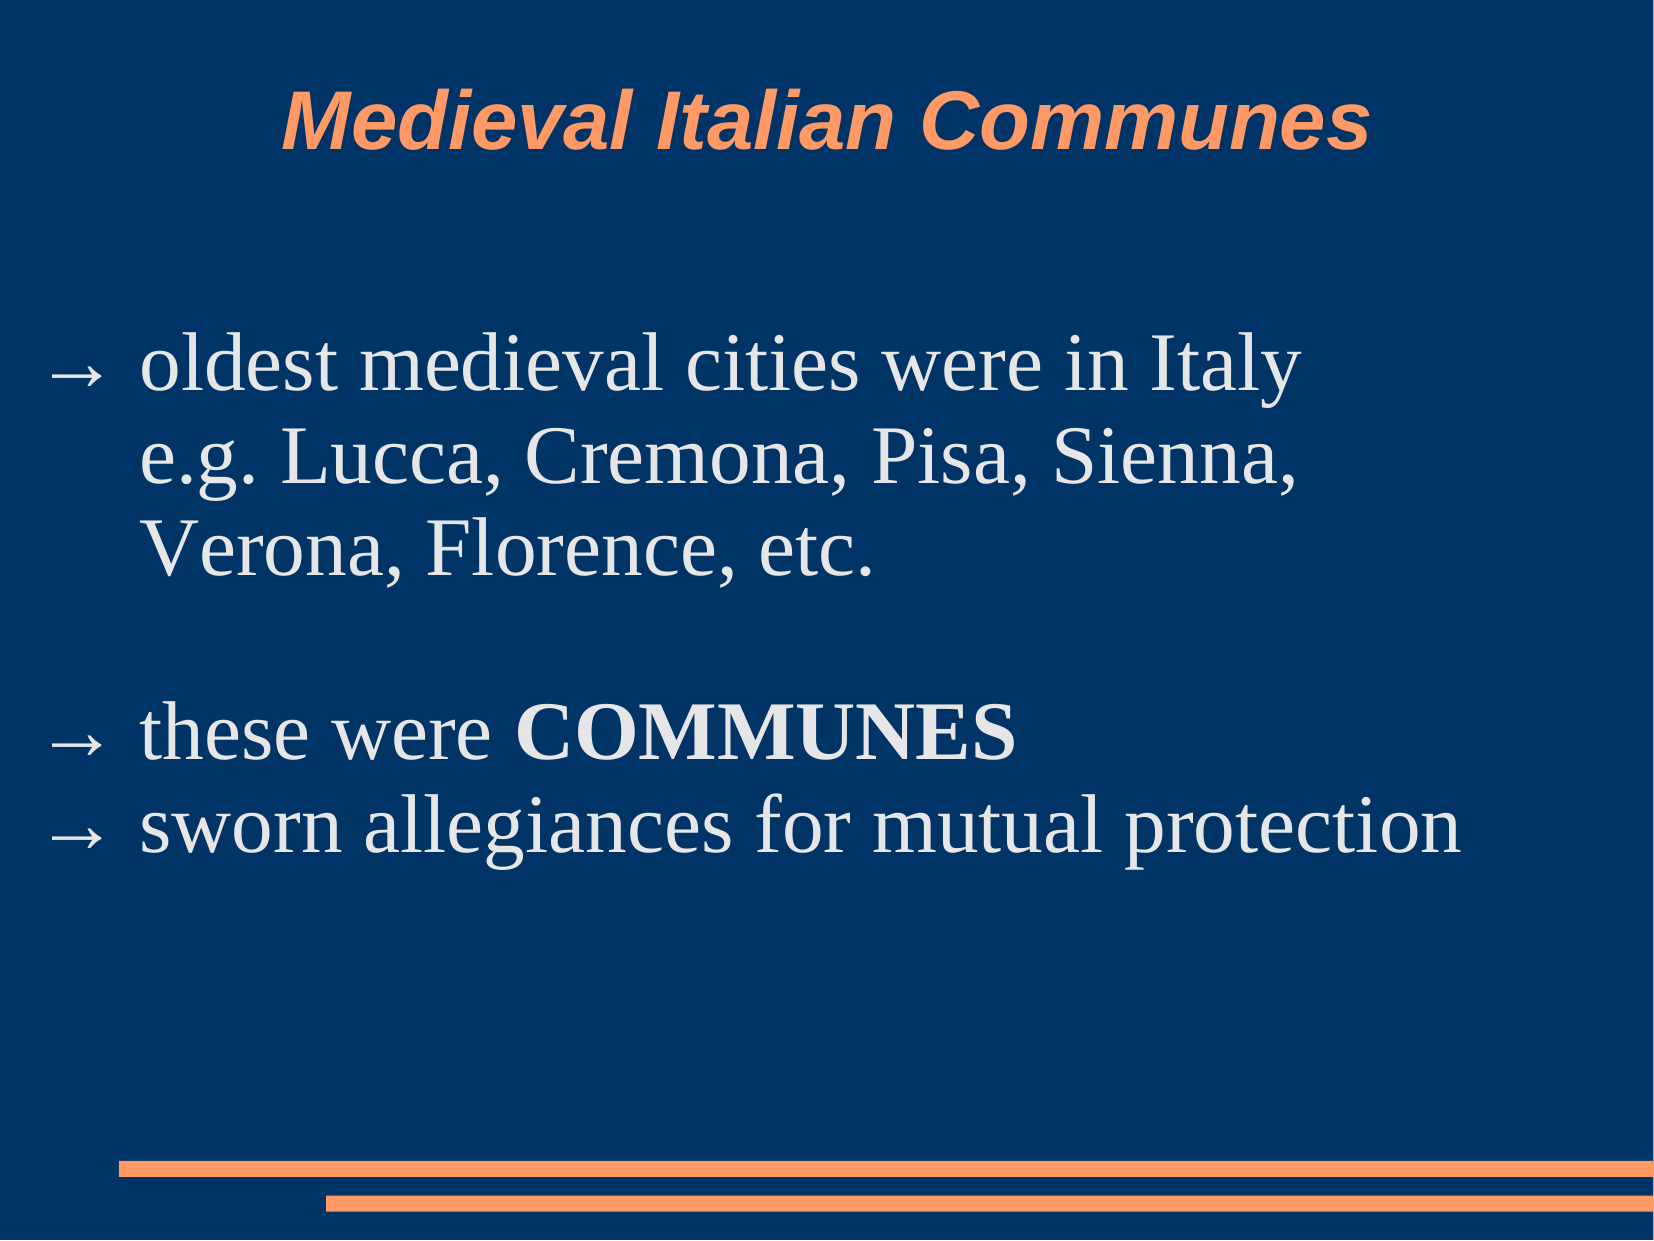

# Medieval Italian Communes
→ oldest medieval cities were in Italy
 e.g. Lucca, Cremona, Pisa, Sienna,
 Verona, Florence, etc.
→ these were COMMUNES
→ sworn allegiances for mutual protection